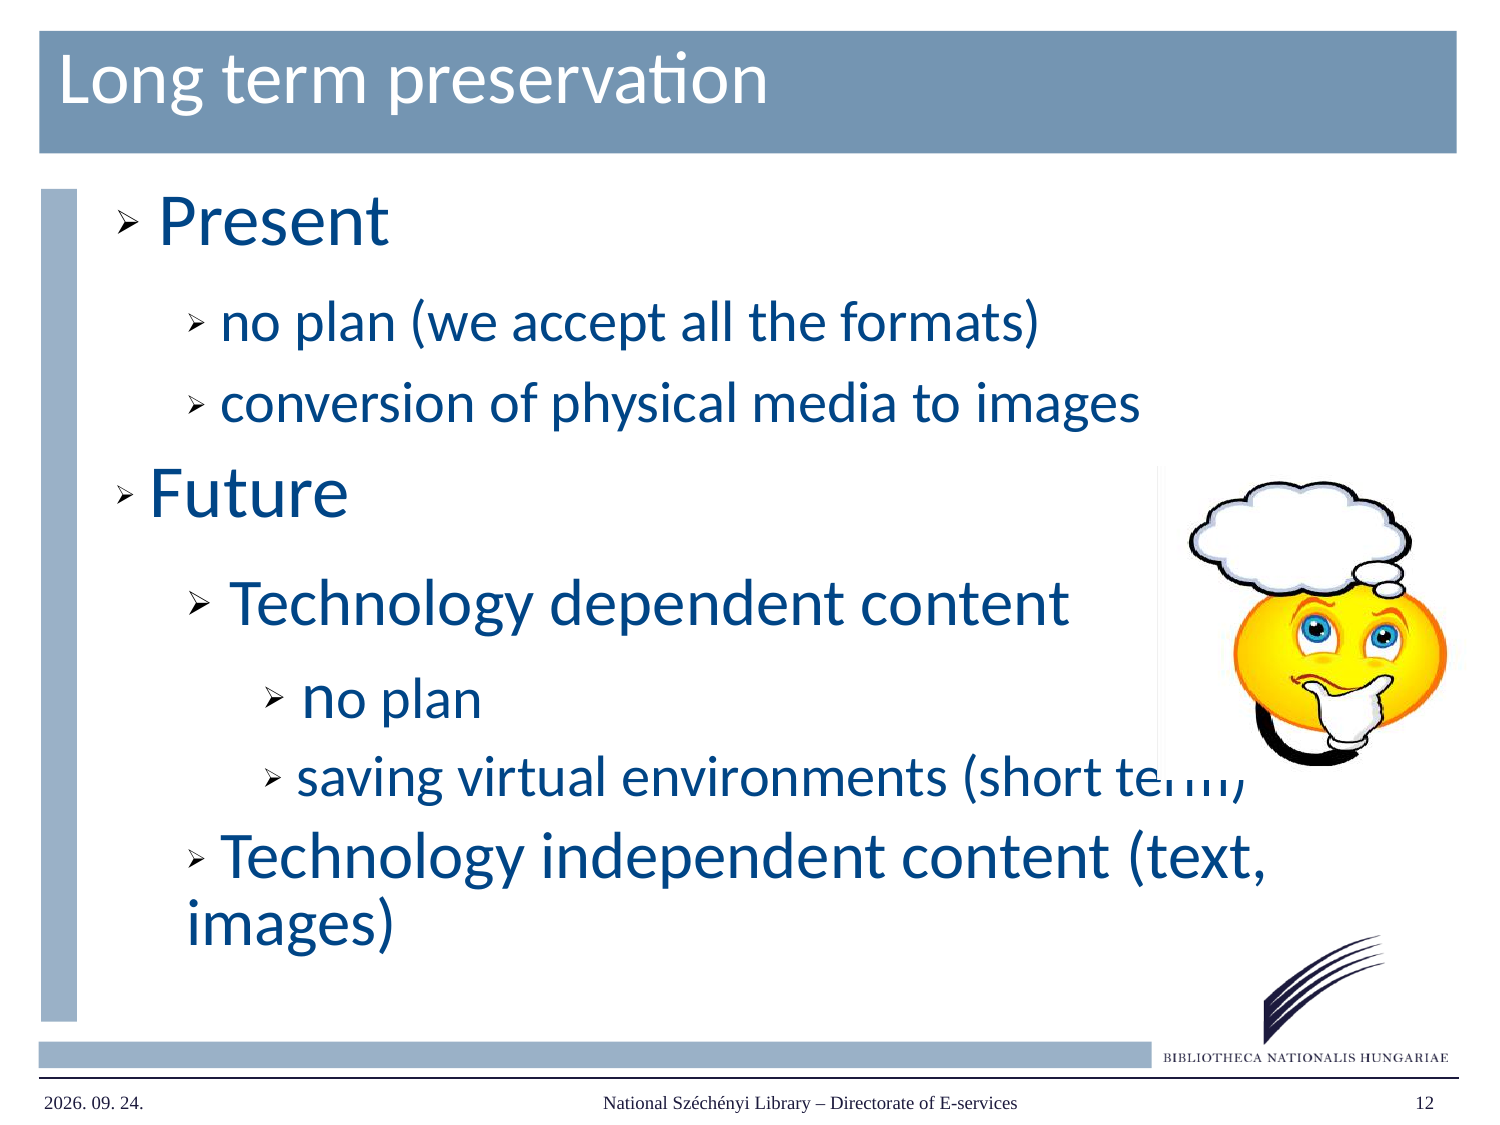

# Long term preservation
 Present
 no plan (we accept all the formats)
 conversion of physical media to images
 Future
 Technology dependent content
 no plan
 saving virtual environments (short term)
 Technology independent content (text, images)